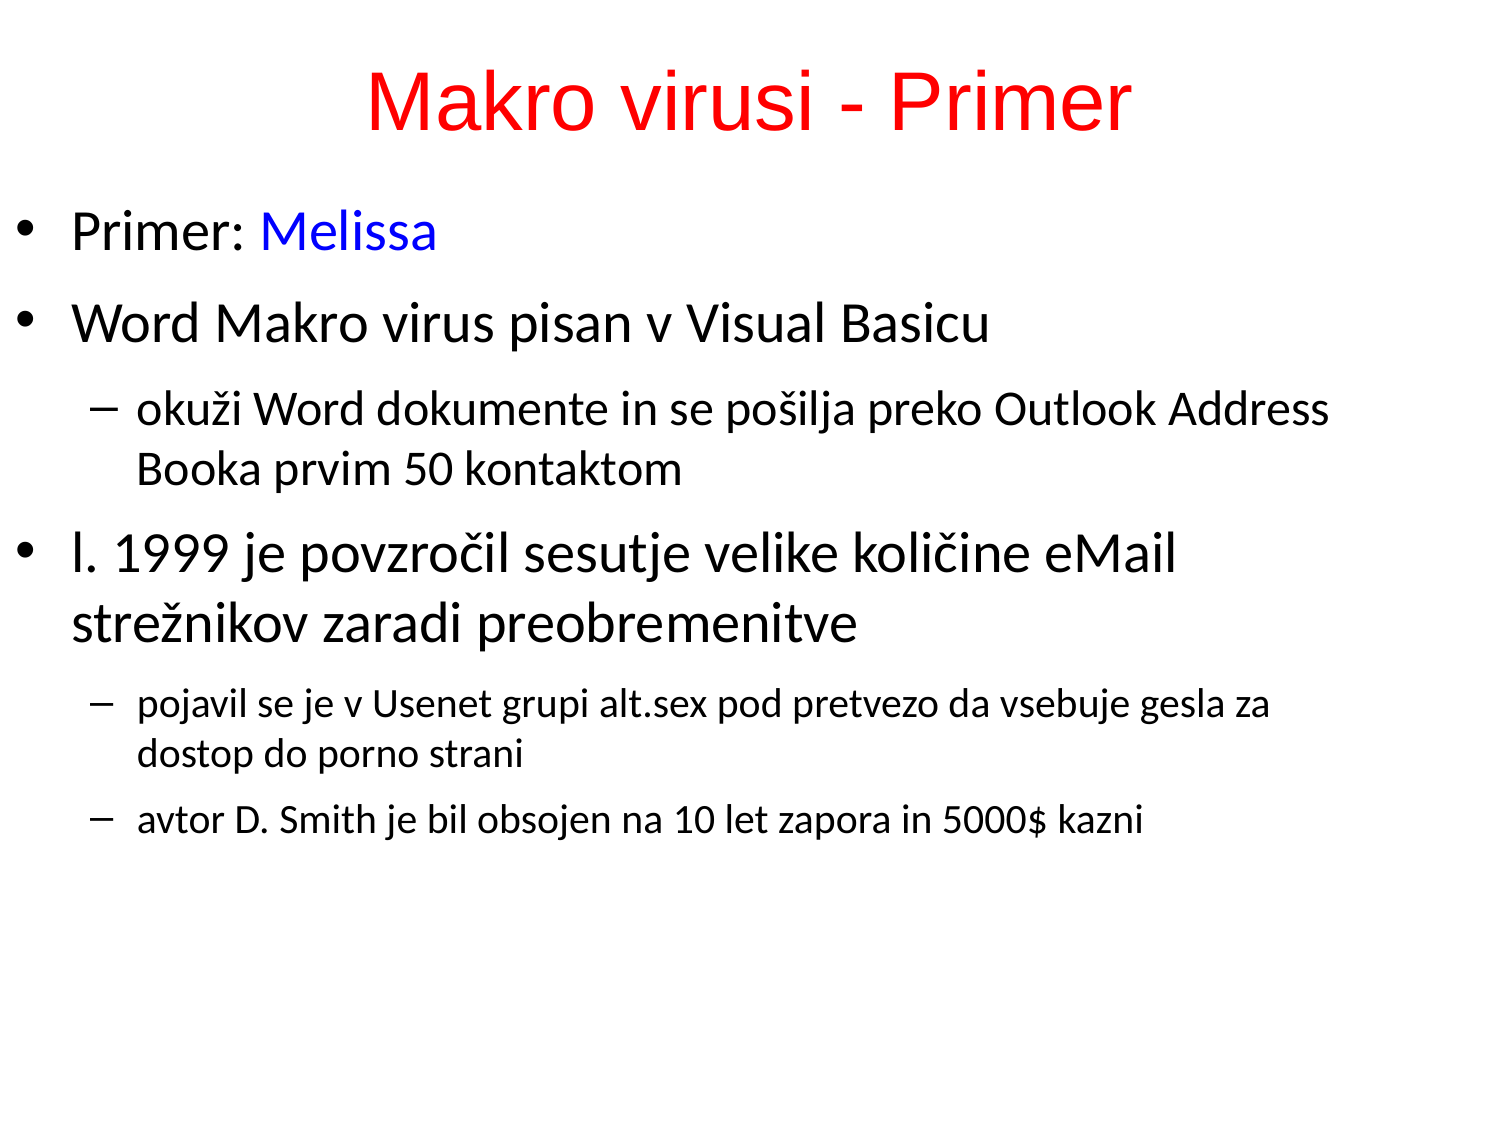

# Makro virusi - Primer
Primer: Melissa
Word Makro virus pisan v Visual Basicu
okuži Word dokumente in se pošilja preko Outlook Address Booka prvim 50 kontaktom
l. 1999 je povzročil sesutje velike količine eMail strežnikov zaradi preobremenitve
pojavil se je v Usenet grupi alt.sex pod pretvezo da vsebuje gesla za dostop do porno strani
avtor D. Smith je bil obsojen na 10 let zapora in 5000$ kazni